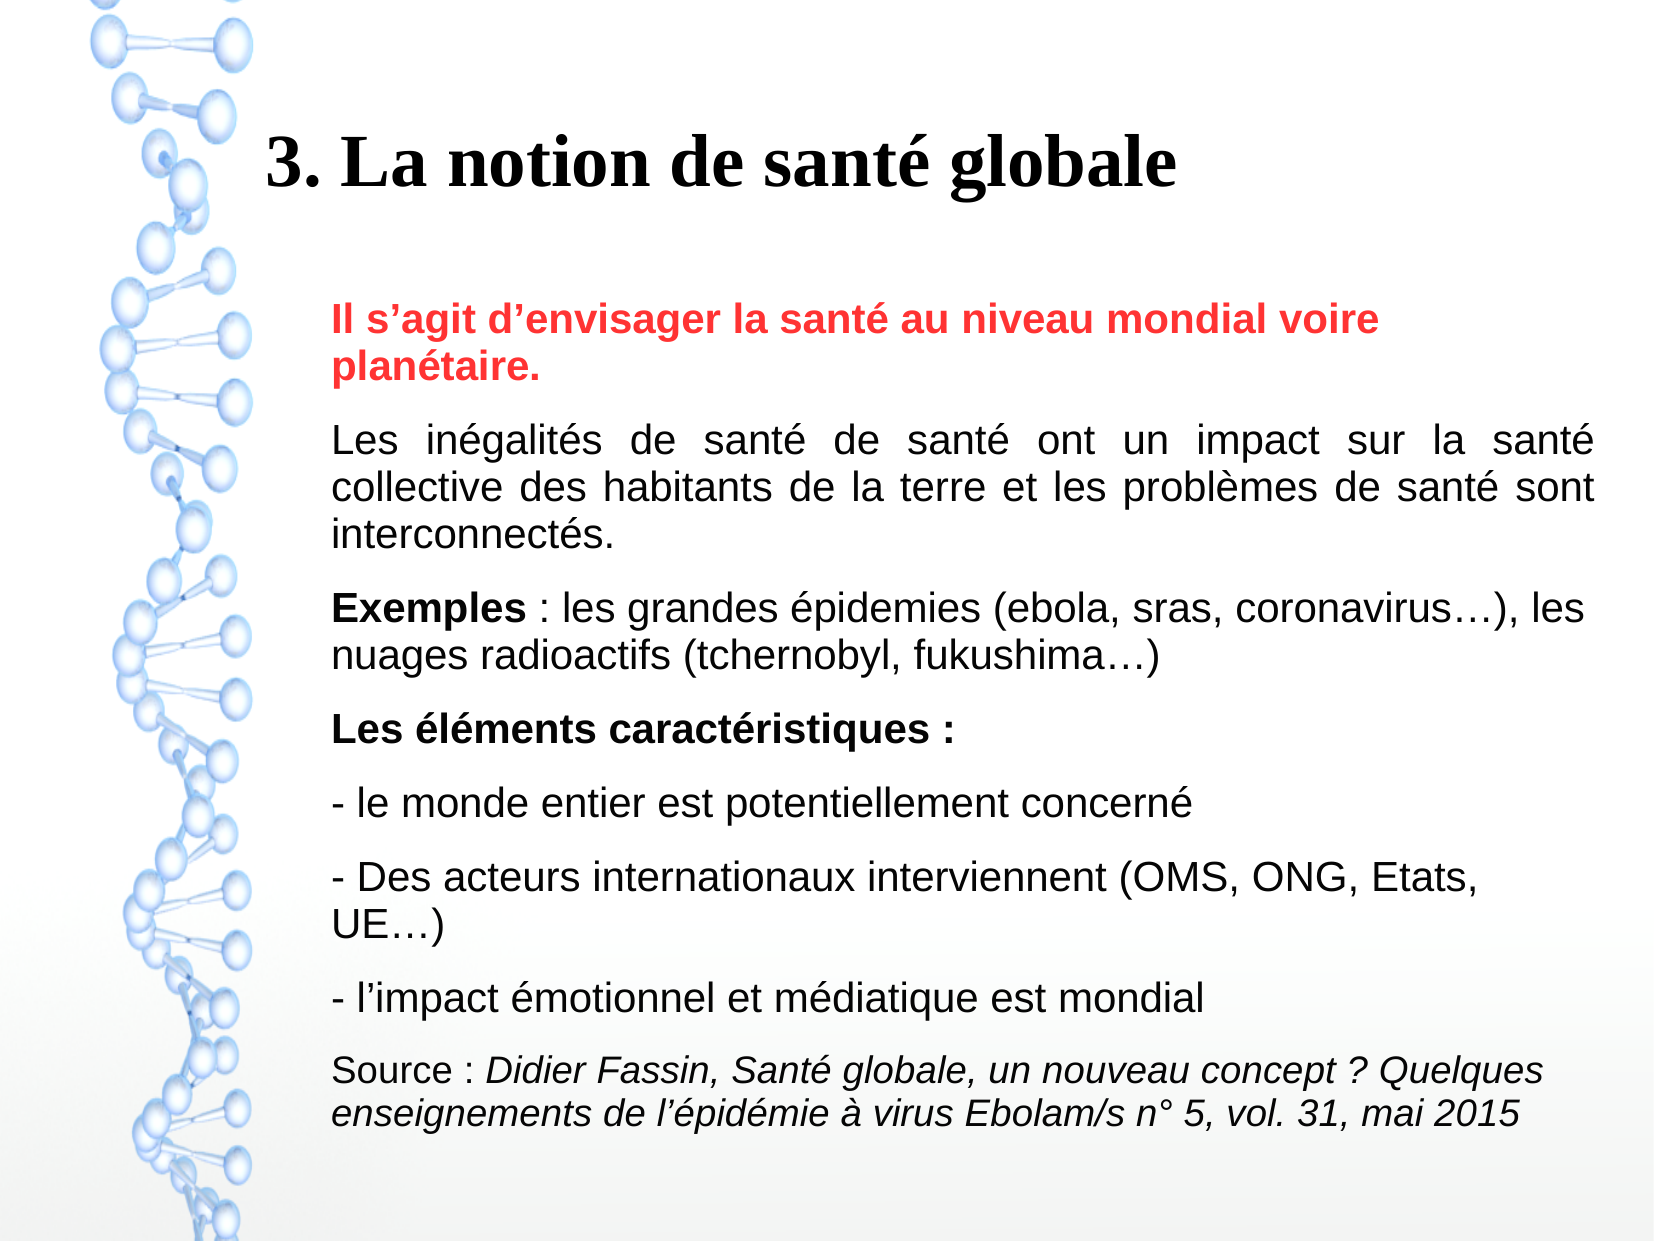

# 3. La notion de santé globale
Il s’agit d’envisager la santé au niveau mondial voire planétaire.
Les inégalités de santé de santé ont un impact sur la santé collective des habitants de la terre et les problèmes de santé sont interconnectés.
Exemples : les grandes épidemies (ebola, sras, coronavirus…), les nuages radioactifs (tchernobyl, fukushima…)
Les éléments caractéristiques :
- le monde entier est potentiellement concerné
- Des acteurs internationaux interviennent (OMS, ONG, Etats, UE…)
- l’impact émotionnel et médiatique est mondial
Source : Didier Fassin, Santé globale, un nouveau concept ? Quelques enseignements de l’épidémie à virus Ebolam/s n° 5, vol. 31, mai 2015